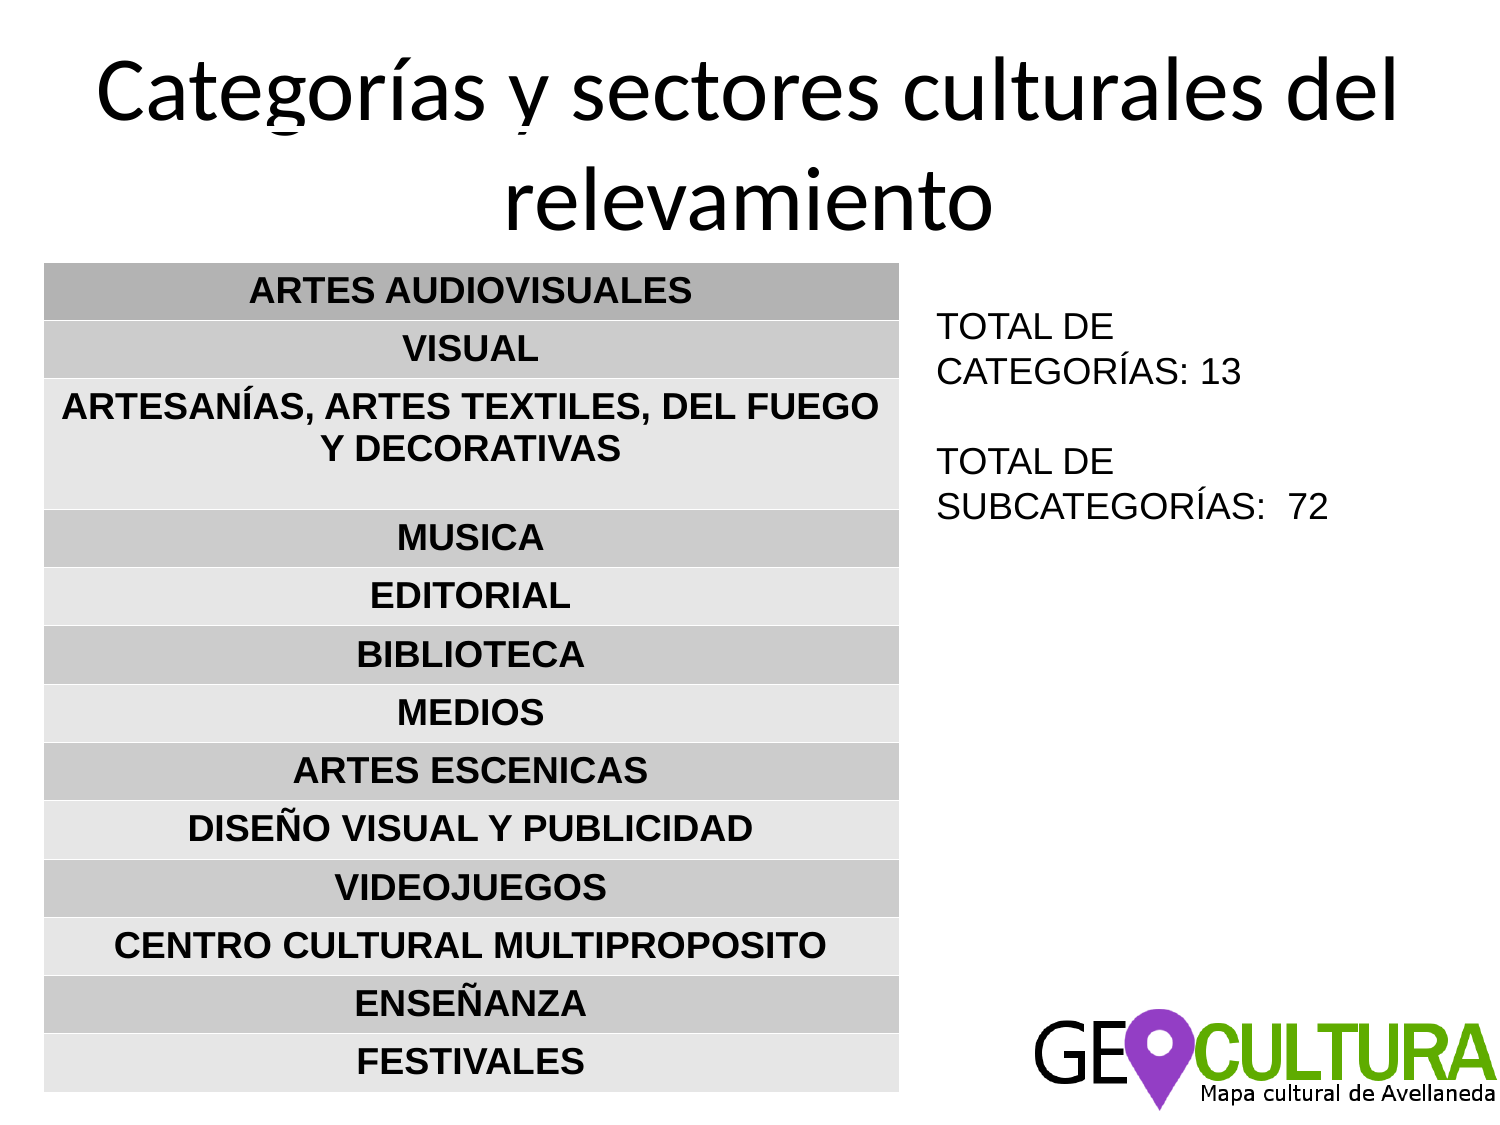

Categorías y sectores culturales del relevamiento
| ARTES AUDIOVISUALES |
| --- |
| VISUAL |
| ARTESANÍAS, ARTES TEXTILES, DEL FUEGO Y DECORATIVAS |
| MUSICA |
| EDITORIAL |
| BIBLIOTECA |
| MEDIOS |
| ARTES ESCENICAS |
| DISEÑO VISUAL Y PUBLICIDAD |
| VIDEOJUEGOS |
| CENTRO CULTURAL MULTIPROPOSITO |
| ENSEÑANZA |
| FESTIVALES |
TOTAL DE CATEGORÍAS: 13
TOTAL DE SUBCATEGORÍAS: 72